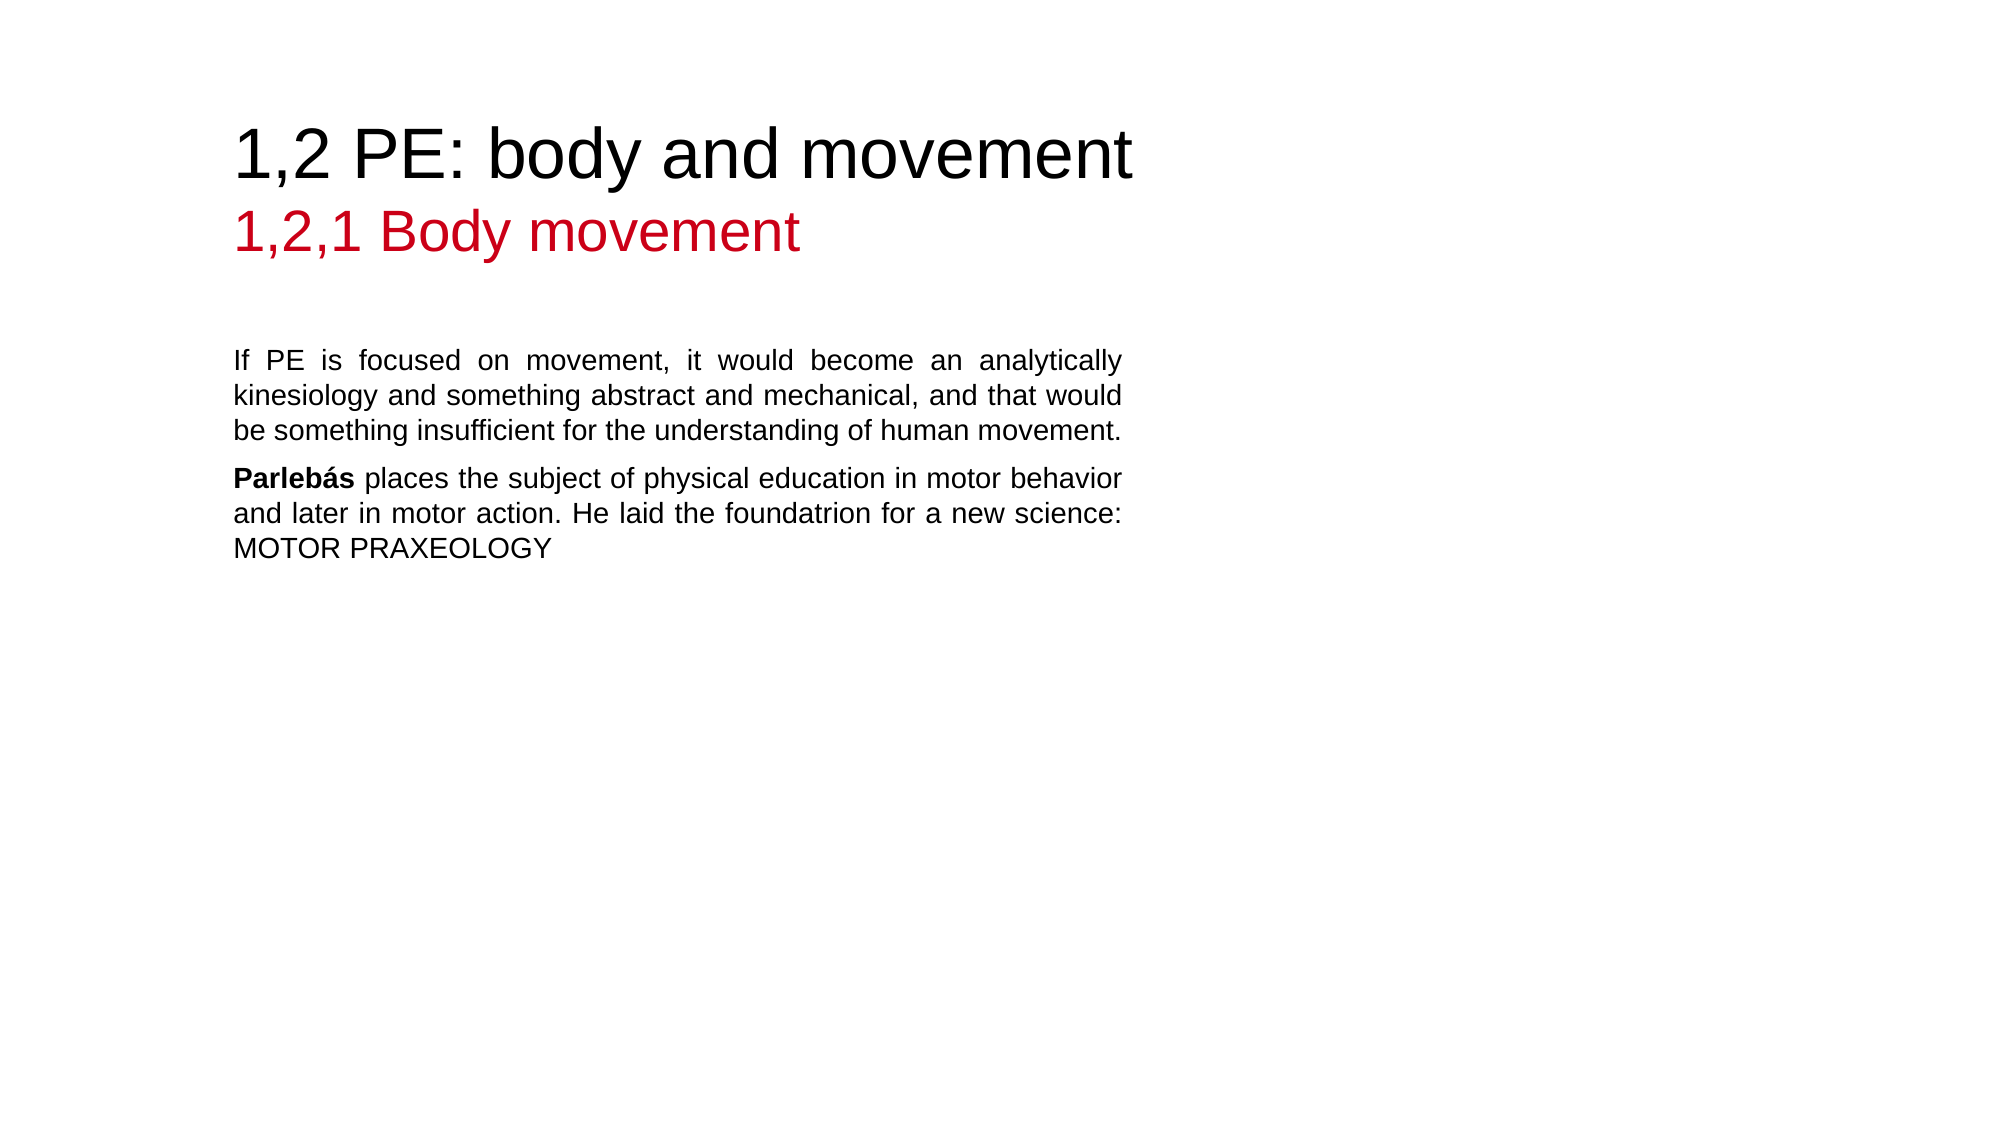

#
1,2 PE: body and movement
1,2,1 Body movement
If PE is focused on movement, it would become an analytically kinesiology and something abstract and mechanical, and that would be something insufficient for the understanding of human movement.
Parlebás places the subject of physical education in motor behavior and later in motor action. He laid the foundatrion for a new science: MOTOR PRAXEOLOGY